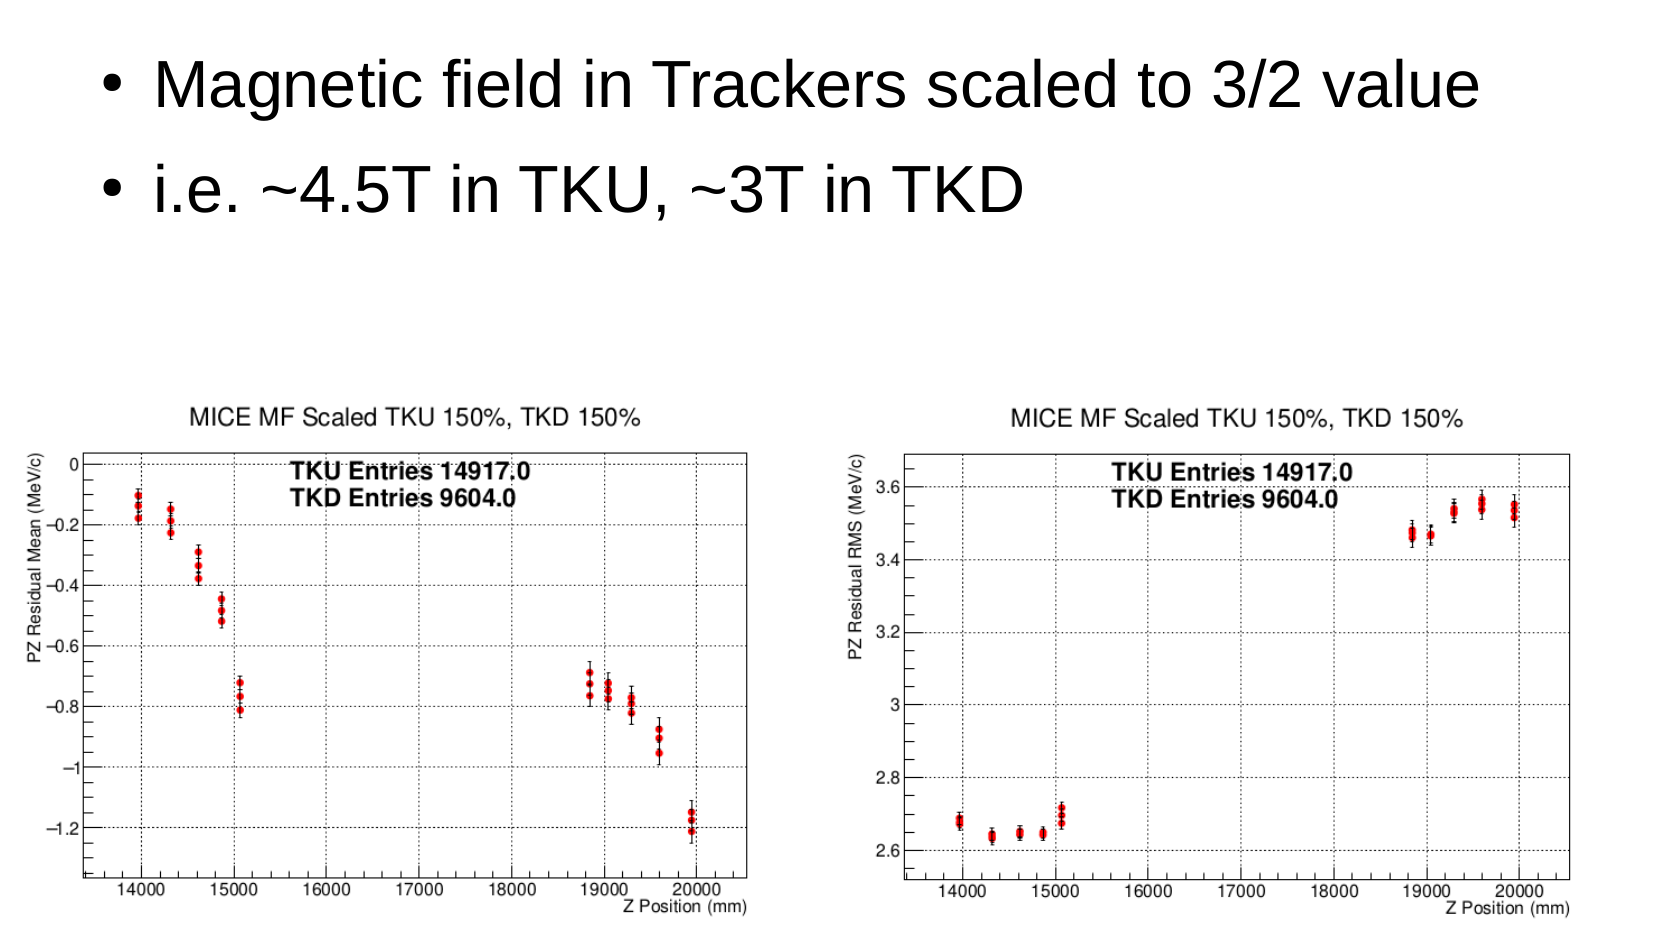

# Magnetic field in Trackers scaled to 3/2 value
i.e. ~4.5T in TKU, ~3T in TKD